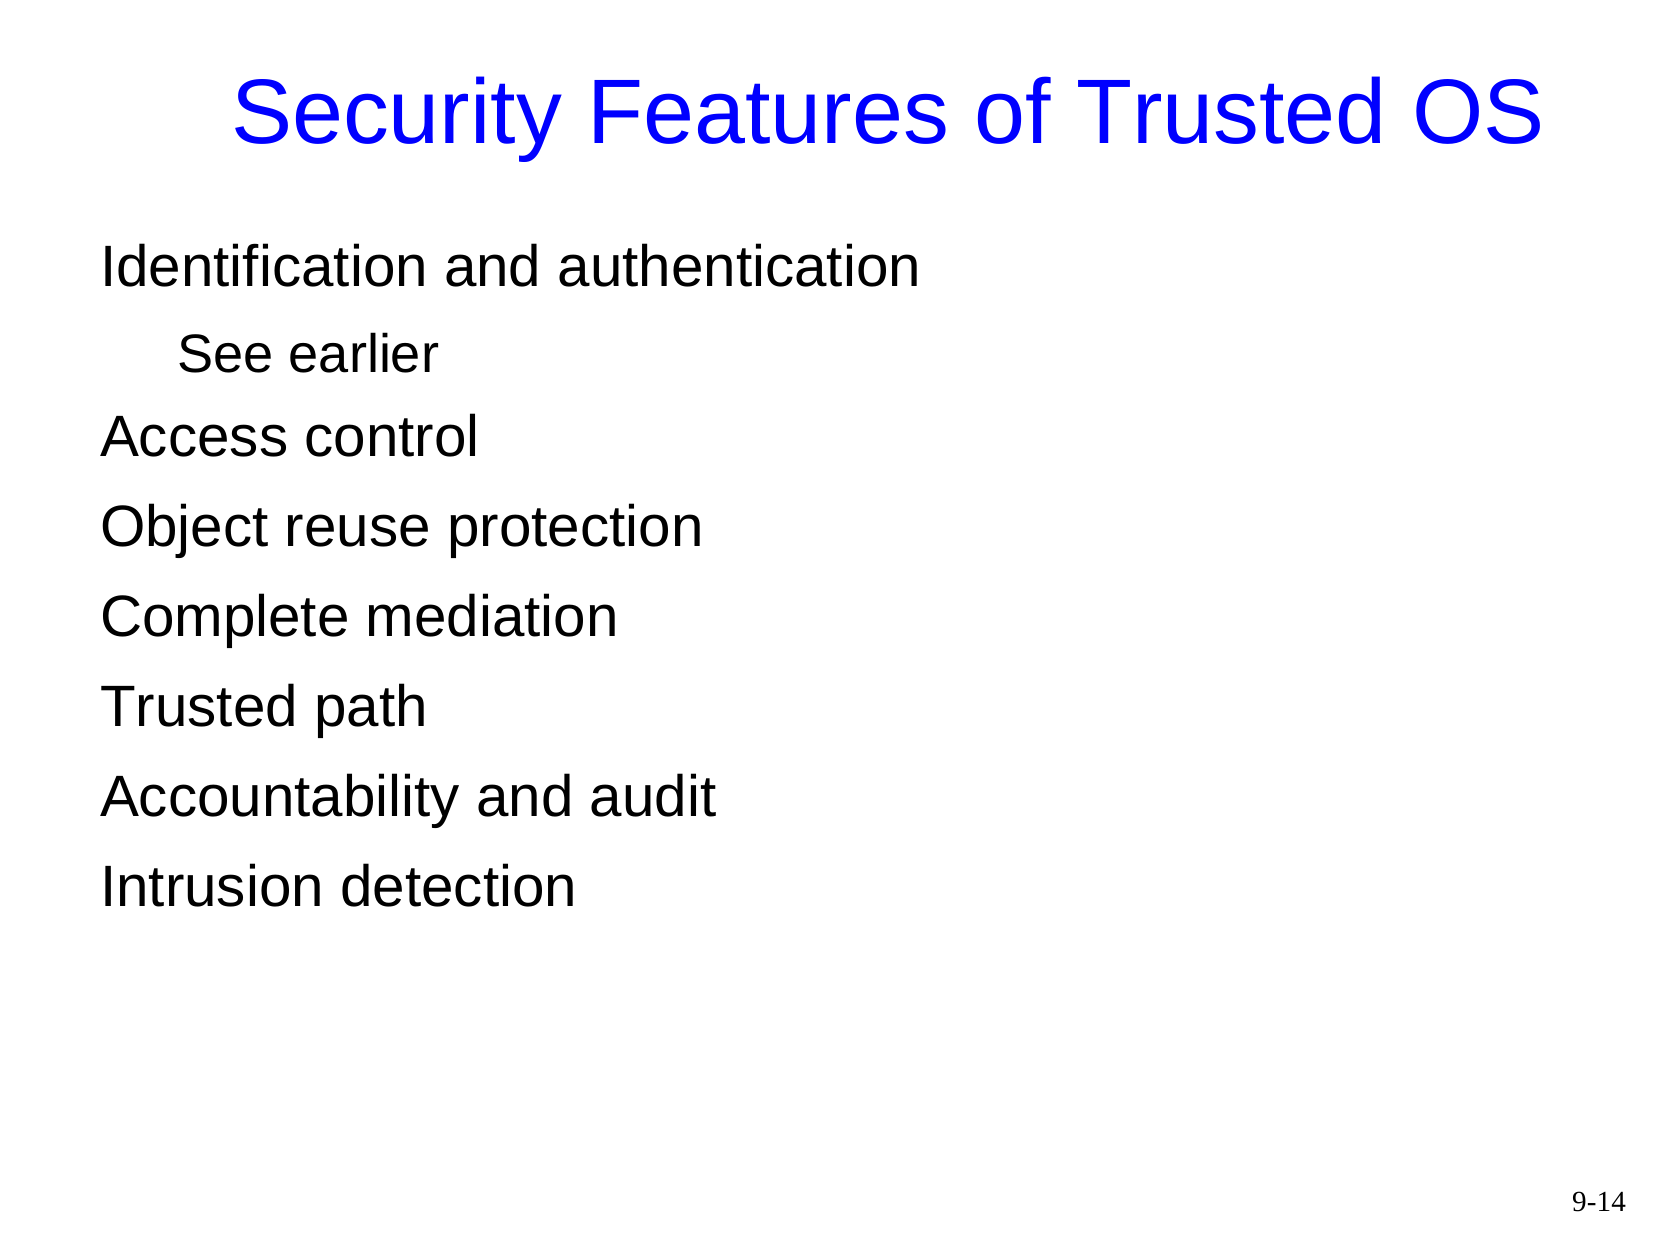

# Security Features of Trusted OS
Identification and authentication
See earlier
Access control
Object reuse protection
Complete mediation
Trusted path
Accountability and audit
Intrusion detection